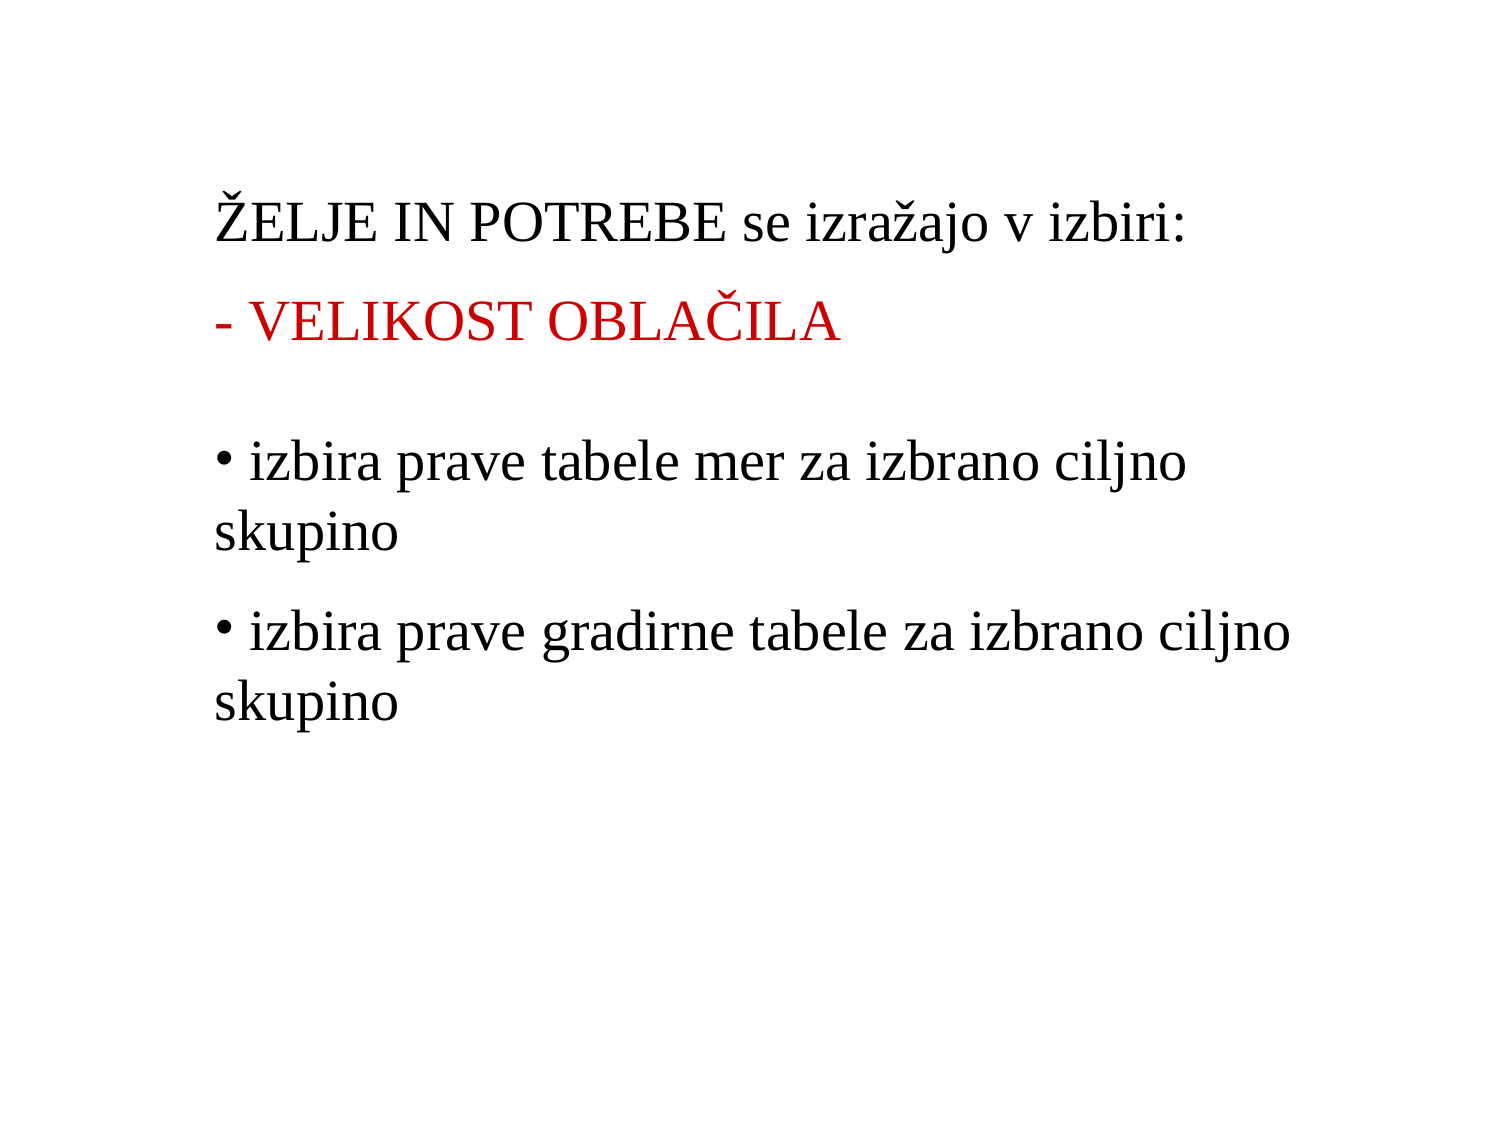

ŽELJE IN POTREBE se izražajo v izbiri:
- VELIKOST OBLAČILA
 izbira prave tabele mer za izbrano ciljno skupino
 izbira prave gradirne tabele za izbrano ciljno skupino